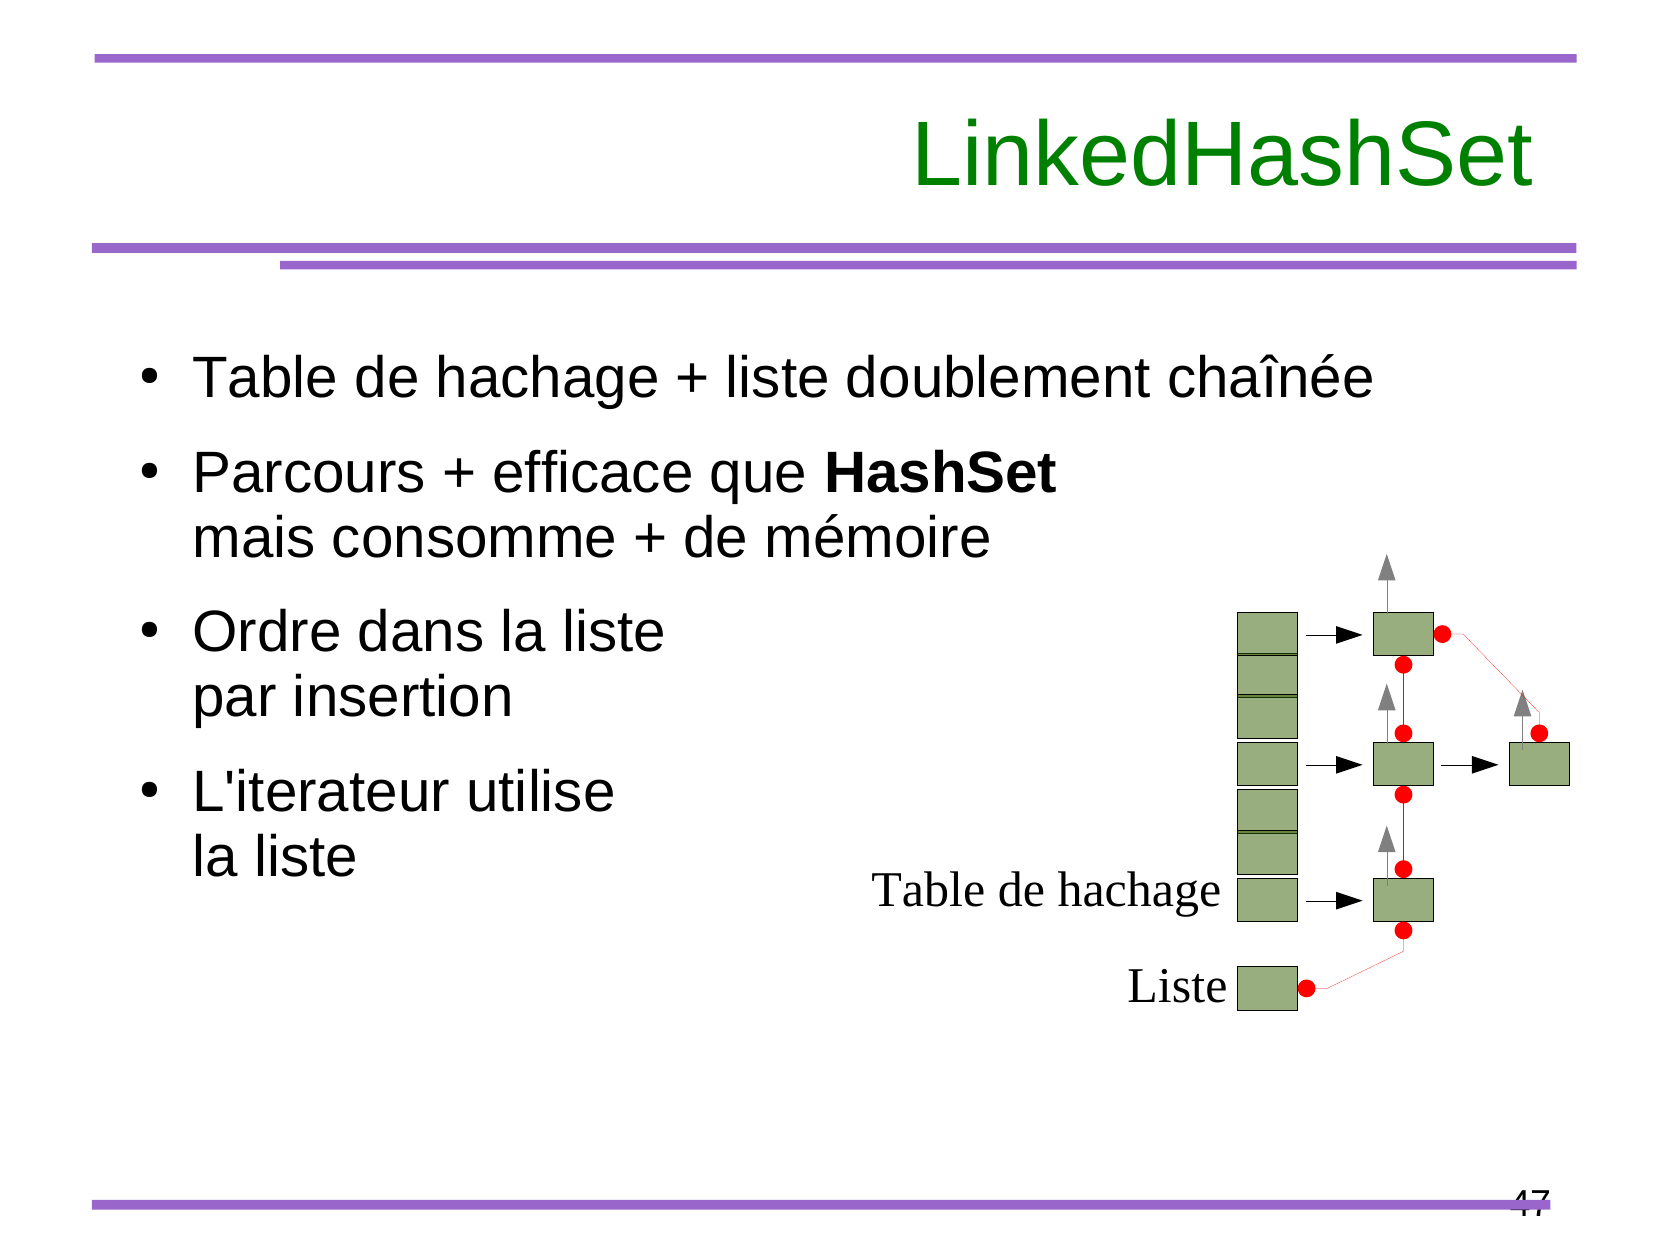

# LinkedHashSet
Table de hachage + liste doublement chaînée
Parcours + efficace que HashSet
mais consomme + de mémoire
Ordre dans la liste
par insertion
L'iterateur utilise
la liste
Table de hachage
Liste